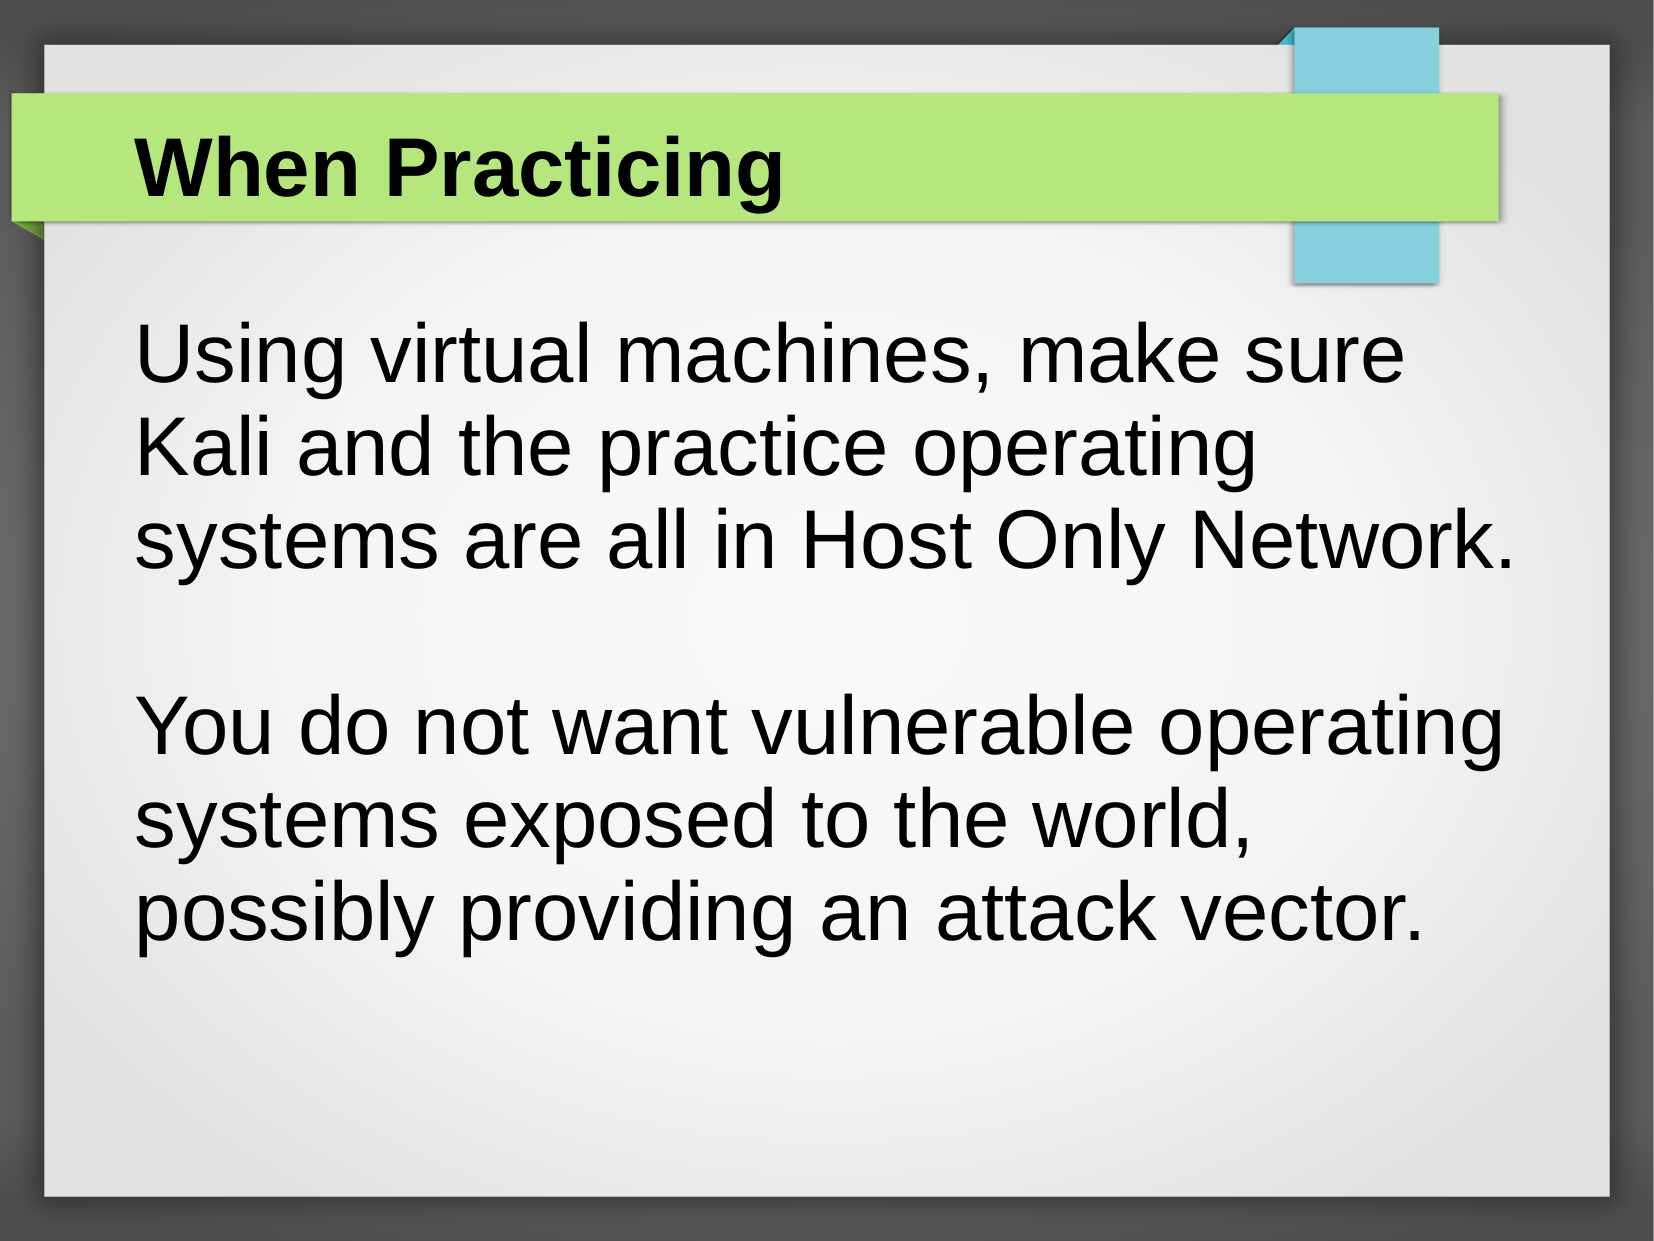

When Practicing
Using virtual machines, make sure
Kali and the practice operating
systems are all in Host Only Network.
You do not want vulnerable operating
systems exposed to the world,
possibly providing an attack vector.